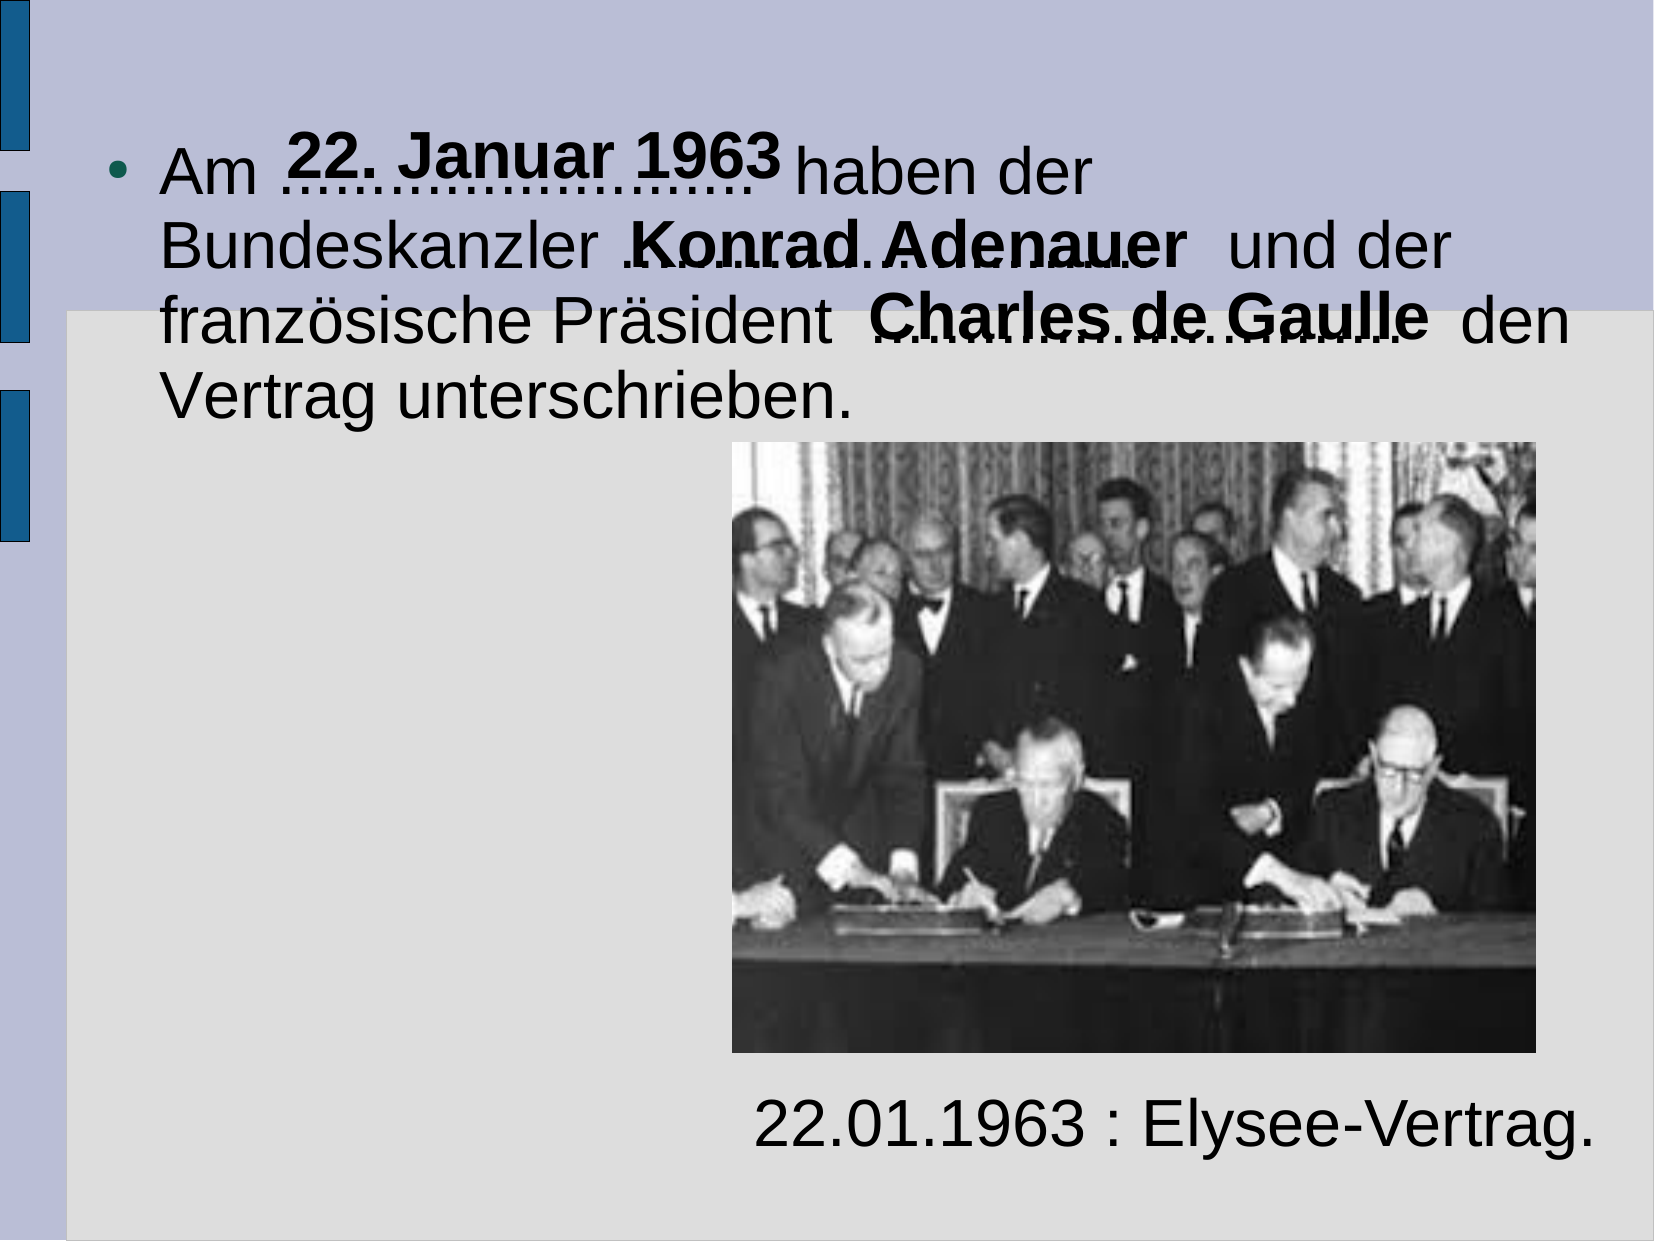

# Am .......................... haben der Bundeskanzler ............................. und der französische Präsident ............................. den Vertrag unterschrieben.
22. Januar 1963
Konrad Adenauer
Charles de Gaulle
 22.01.1963 : Elysee-Vertrag.